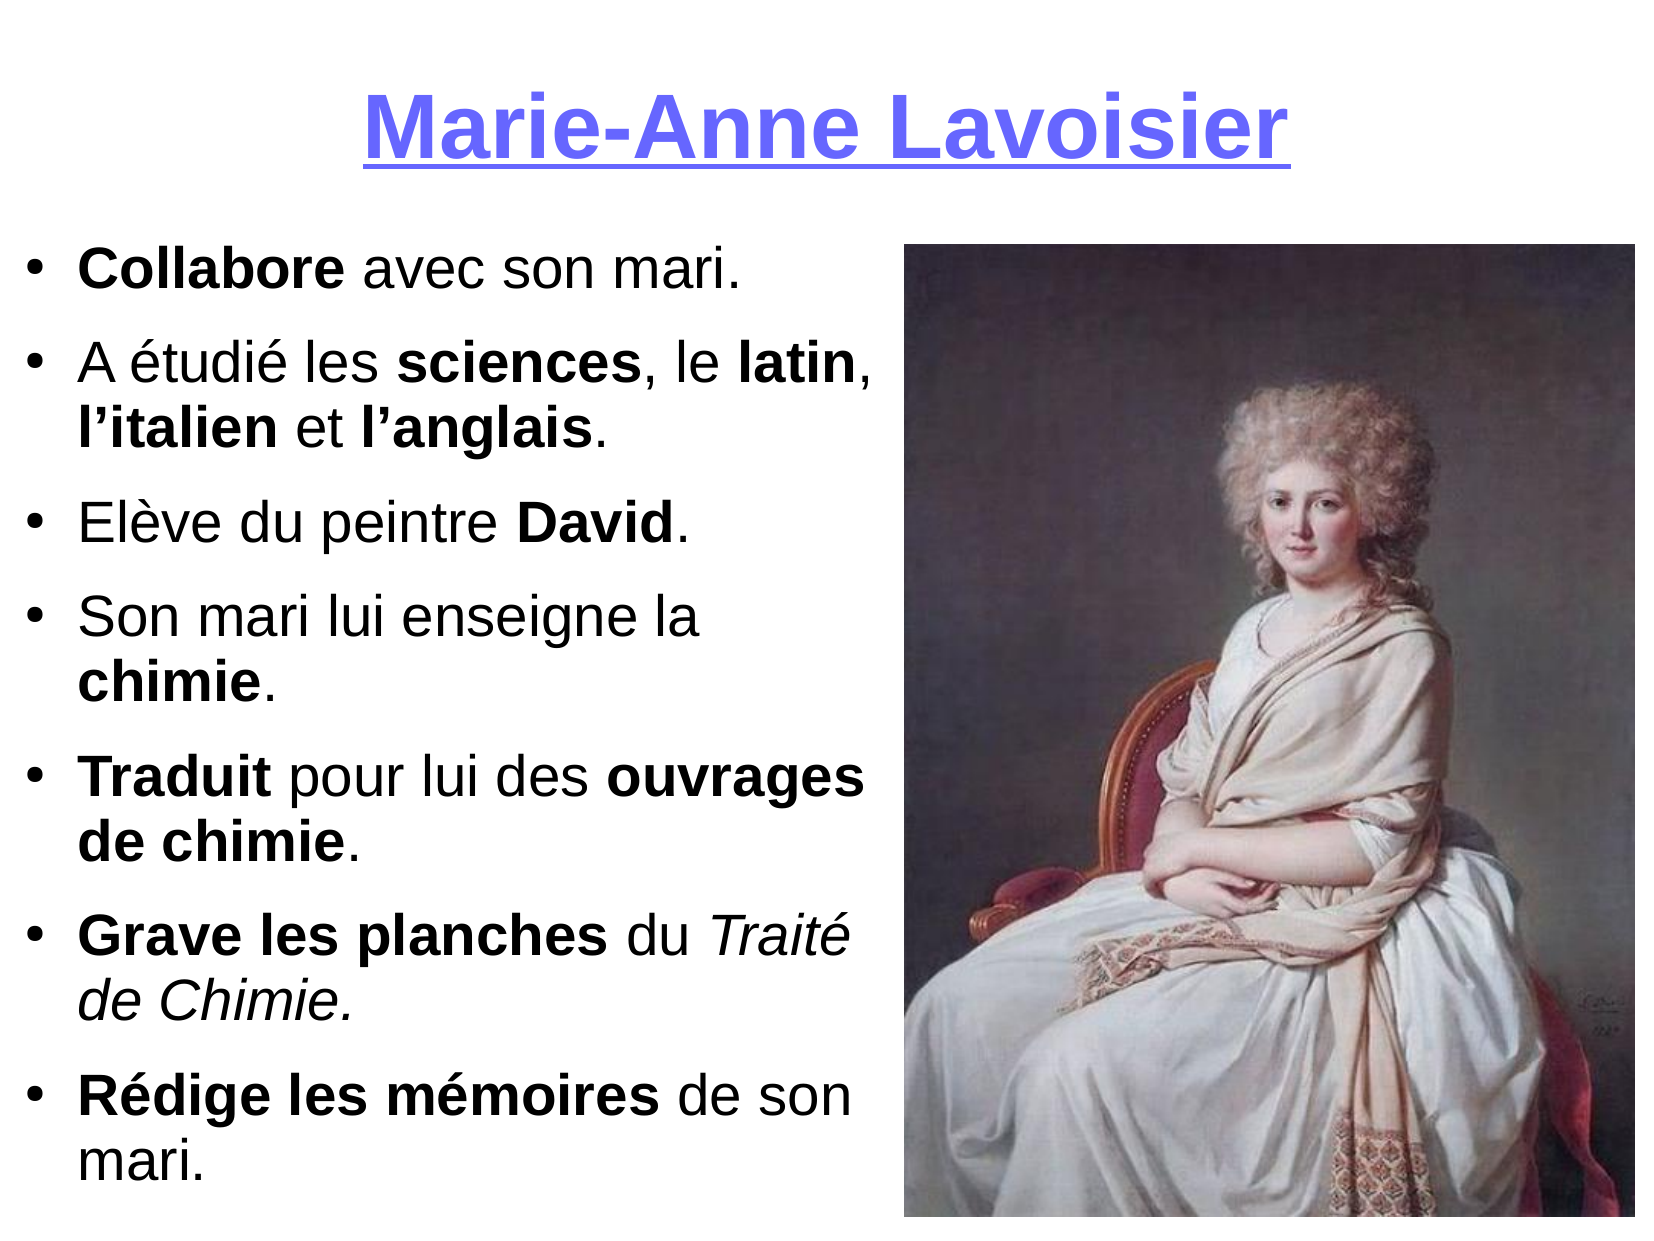

# Marie-Anne Lavoisier
Collabore avec son mari.
A étudié les sciences, le latin, l’italien et l’anglais.
Elève du peintre David.
Son mari lui enseigne la chimie.
Traduit pour lui des ouvrages de chimie.
Grave les planches du Traité de Chimie.
Rédige les mémoires de son mari.